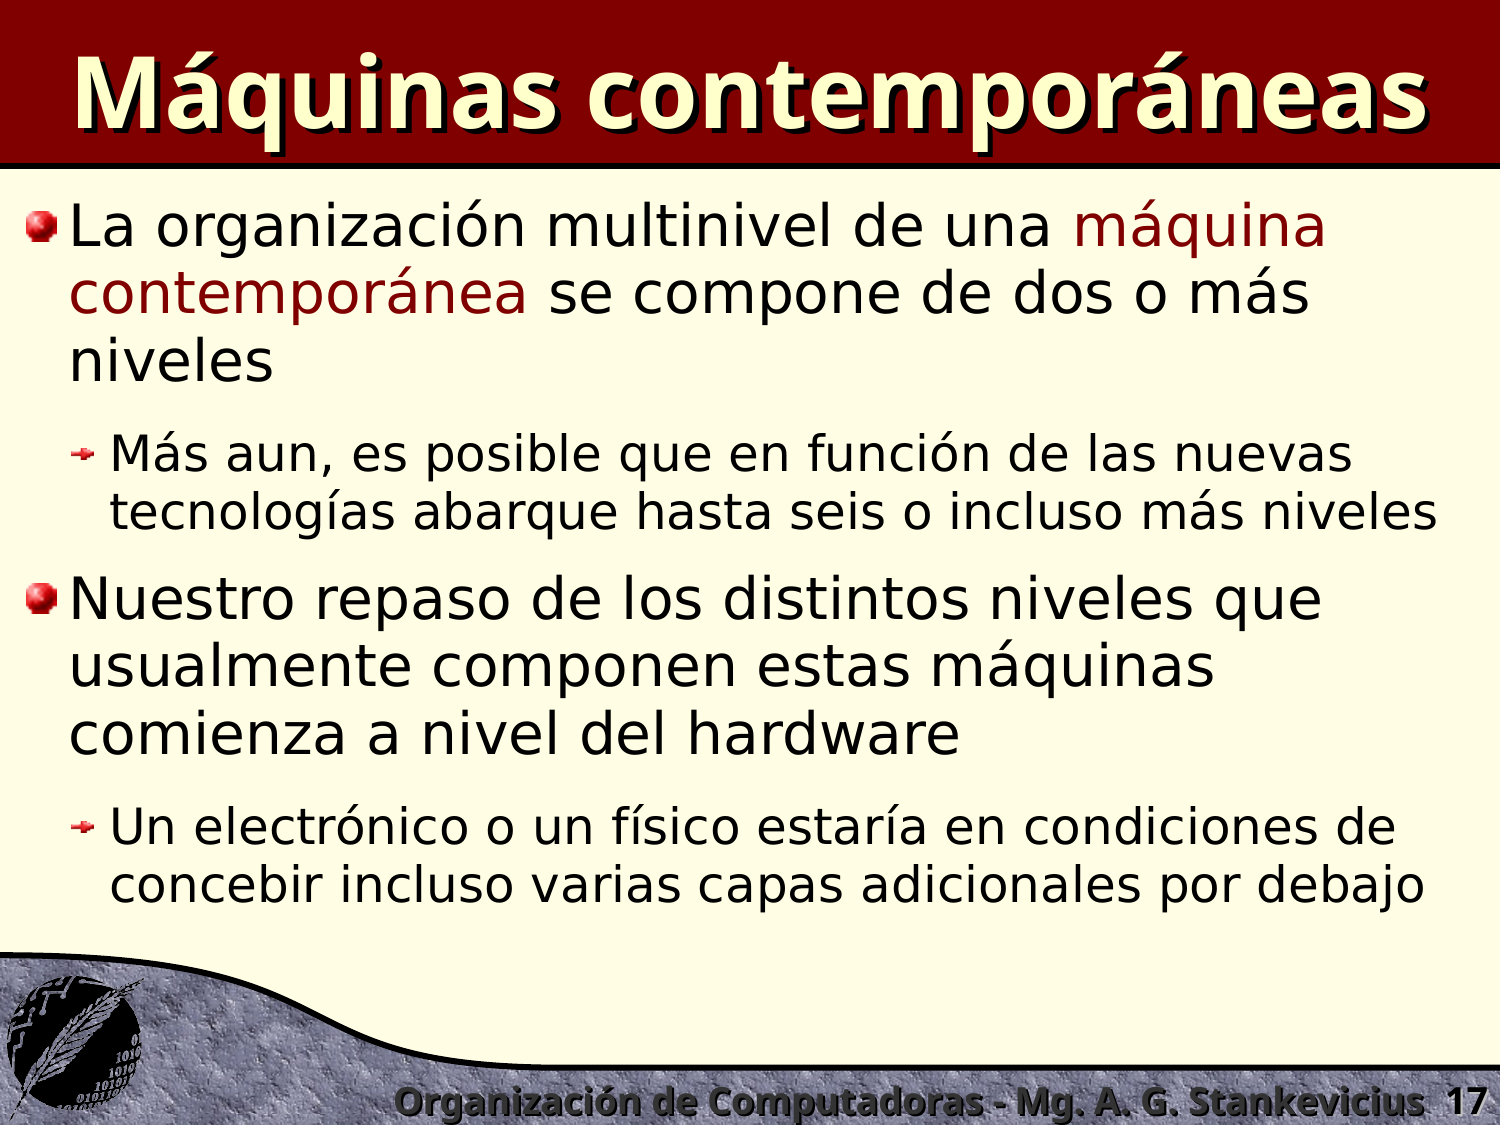

# Máquinas contemporáneas
La organización multinivel de una máquina contemporánea se compone de dos o más niveles
Más aun, es posible que en función de las nuevas tecnologías abarque hasta seis o incluso más niveles
Nuestro repaso de los distintos niveles que usualmente componen estas máquinas comienza a nivel del hardware
Un electrónico o un físico estaría en condiciones de concebir incluso varias capas adicionales por debajo
17